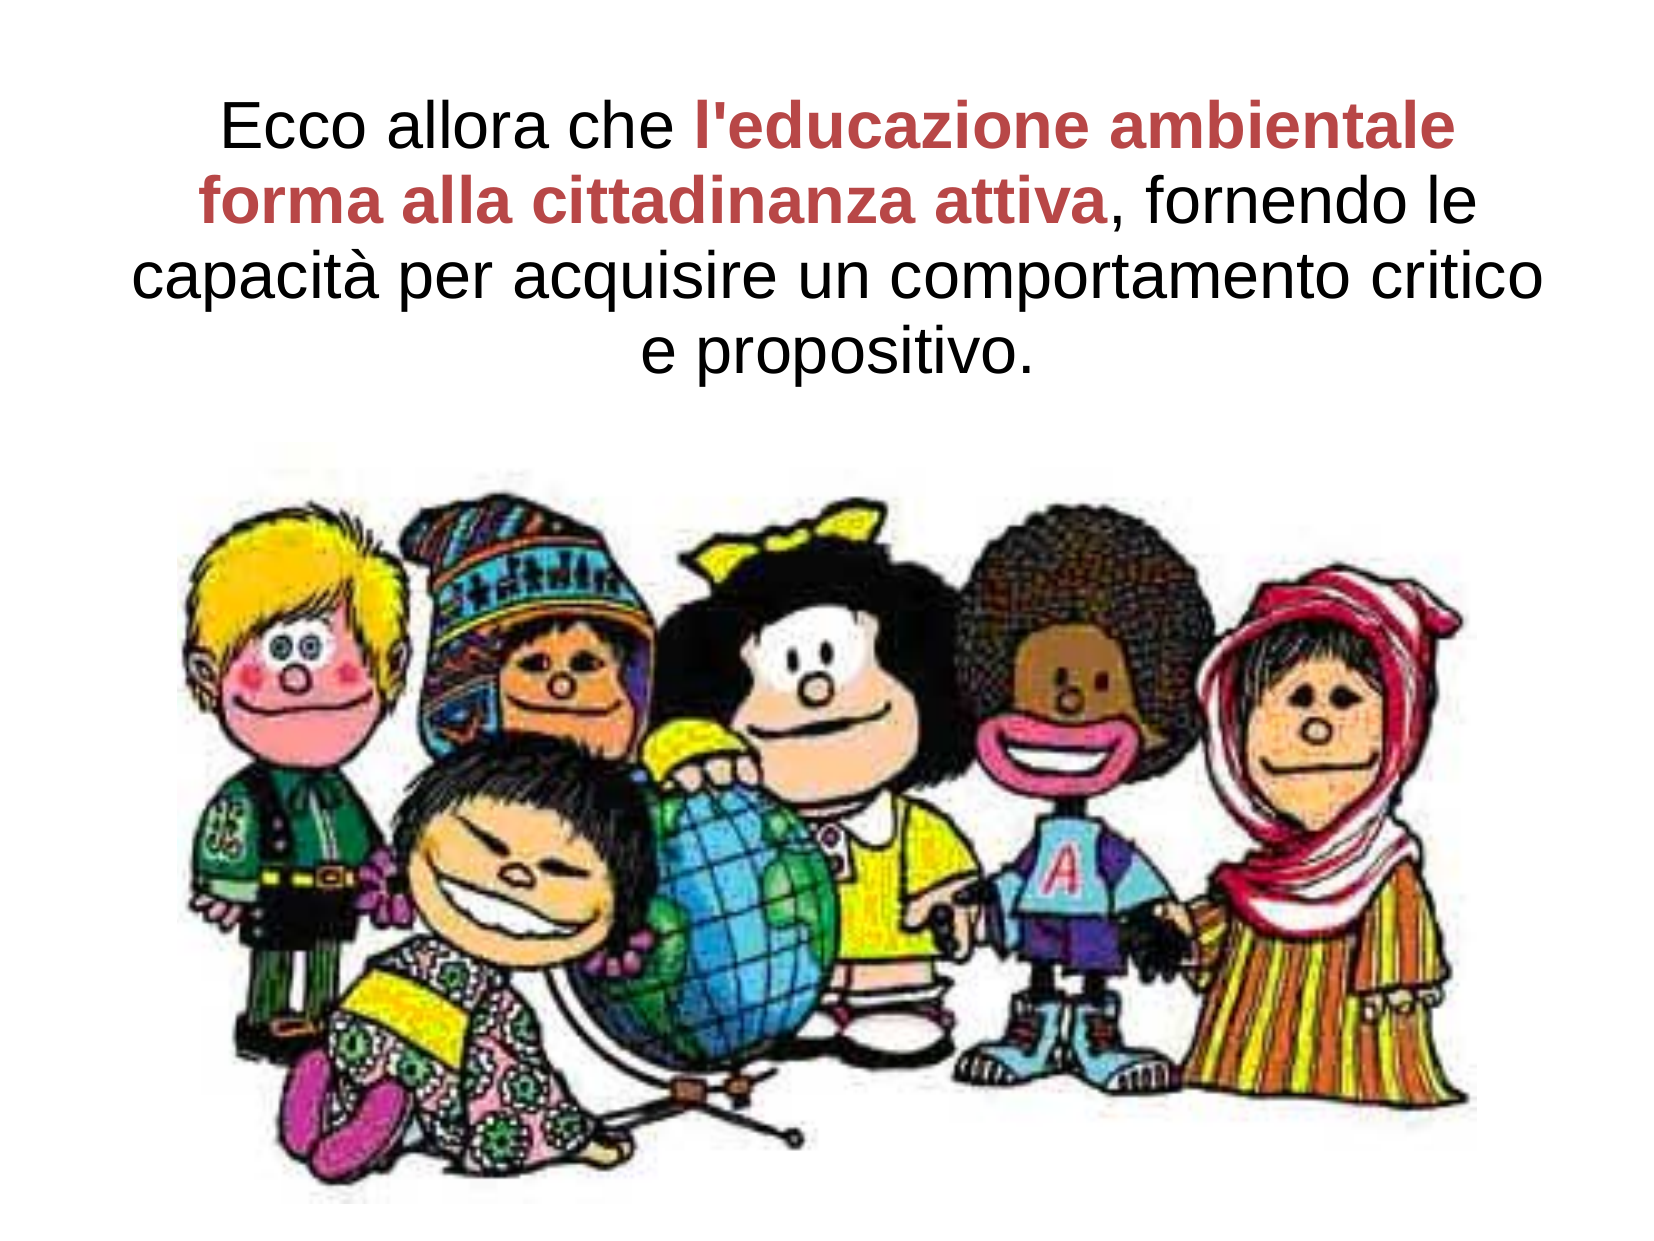

# Ecco allora che l'educazione ambientale forma alla cittadinanza attiva, fornendo le capacità per acquisire un comportamento critico e propositivo.